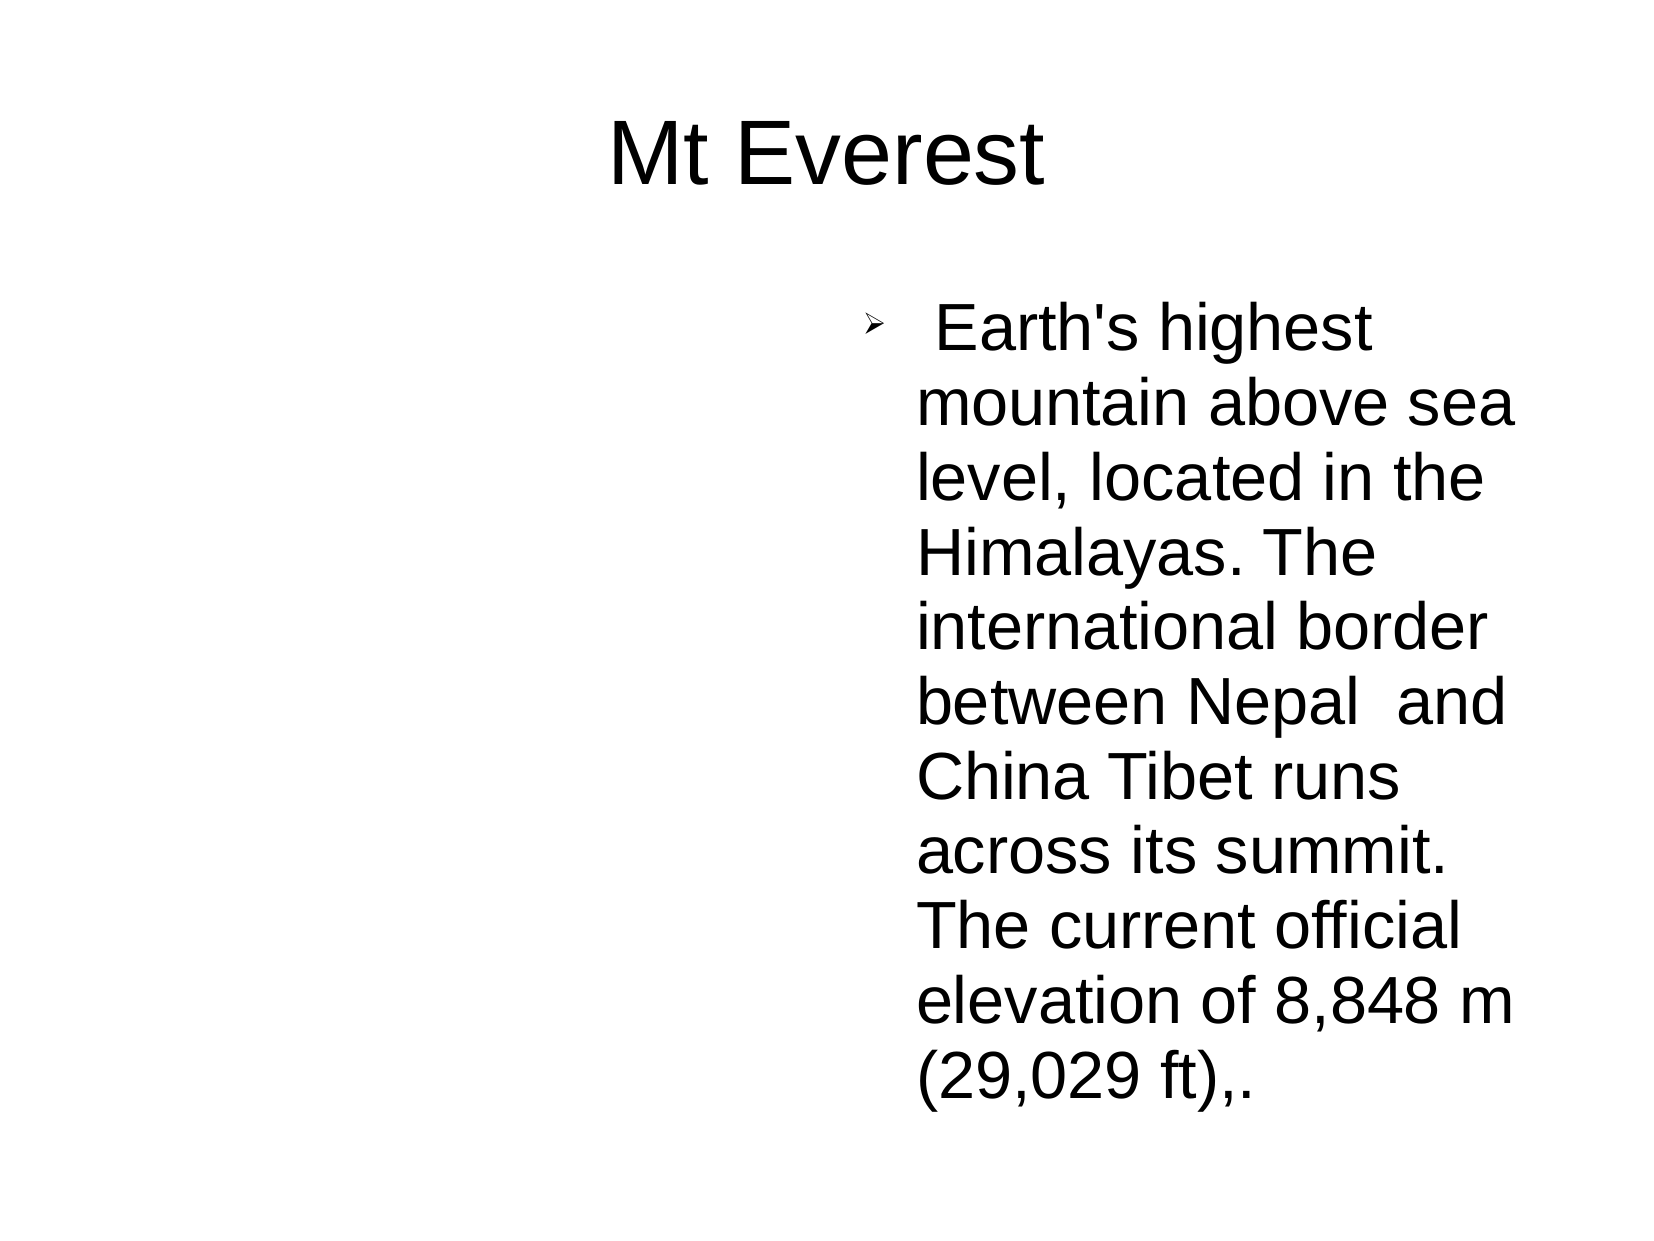

# Mt Everest
 Earth's highest mountain above sea level, located in the Himalayas. The international border between Nepal and China Tibet runs across its summit. The current official elevation of 8,848 m (29,029 ft),.